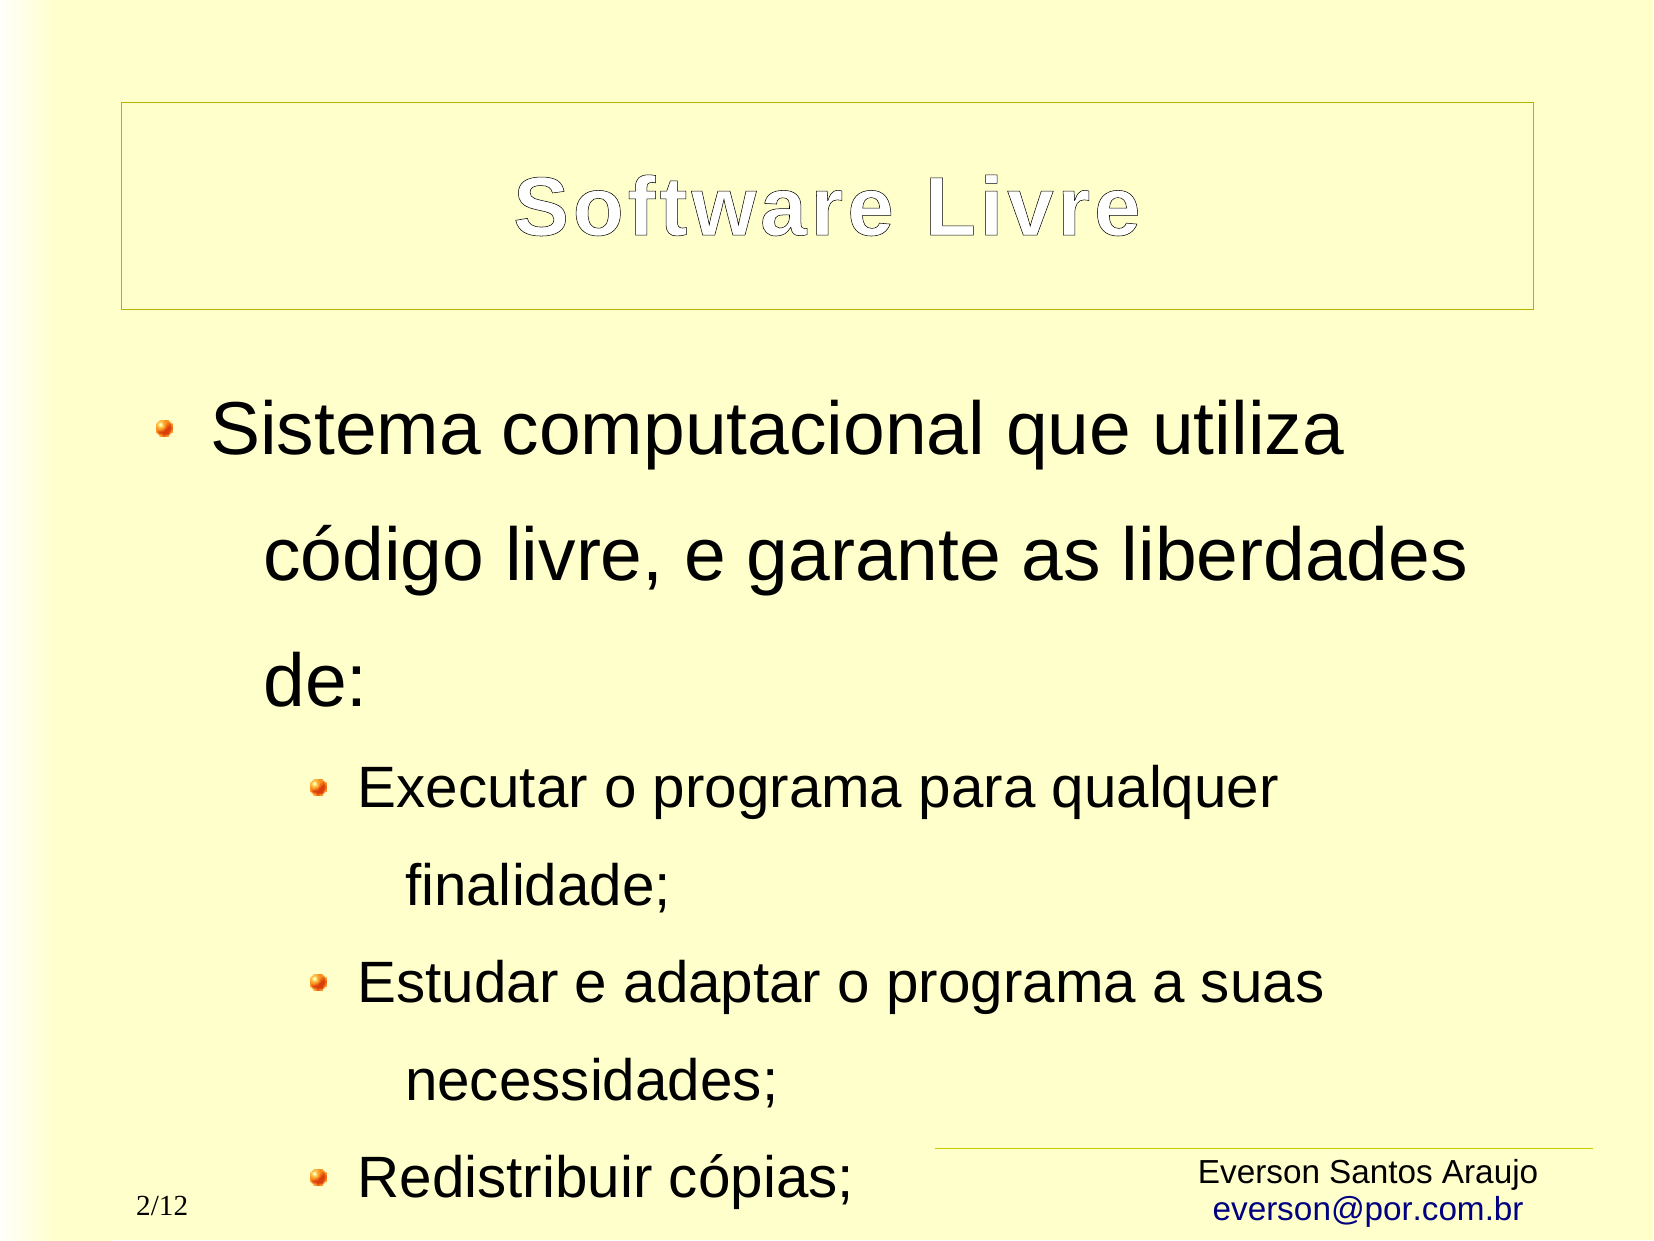

# Software Livre
Sistema computacional que utiliza código livre, e garante as liberdades de:
Executar o programa para qualquer finalidade;
Estudar e adaptar o programa a suas necessidades;
Redistribuir cópias;
Aperfeiçoar e distribuir o aperfeiçoamento;